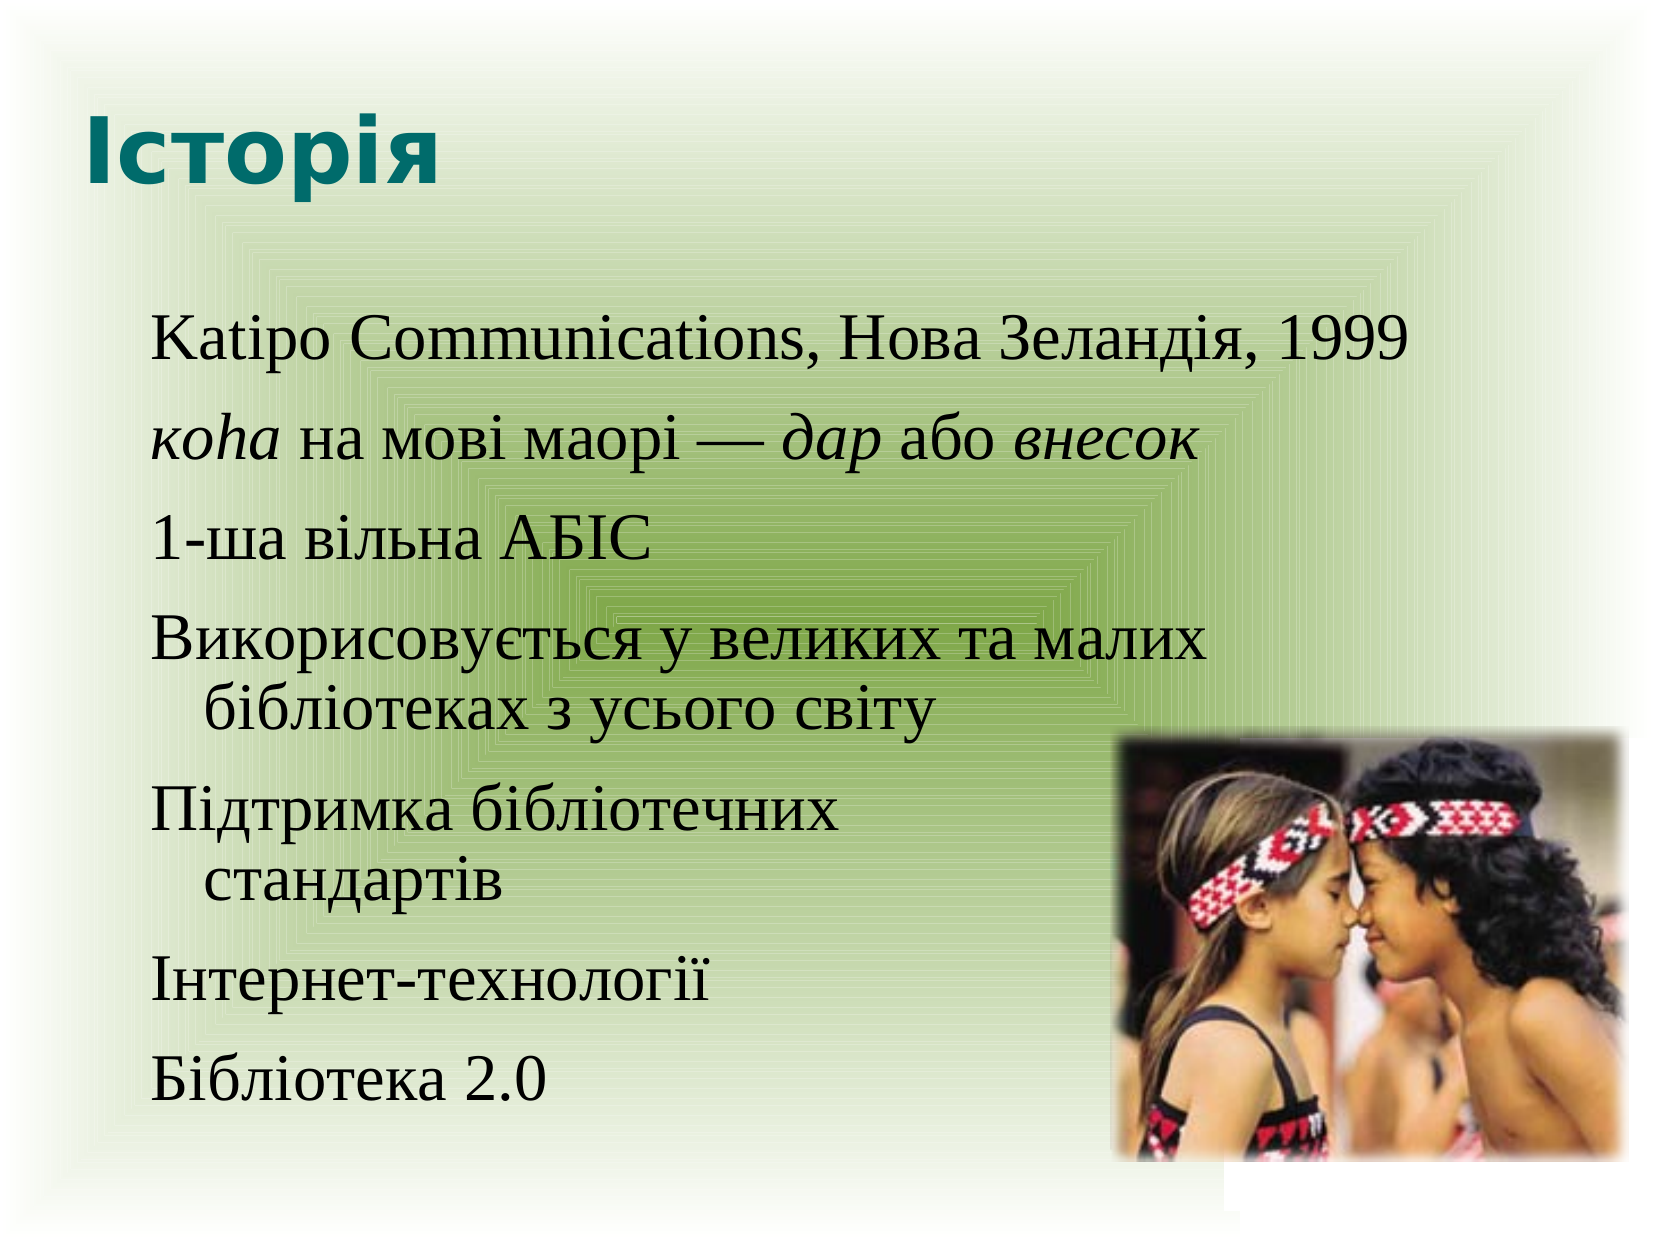

# Історія
Katipo Communications, Нова Зеландія, 1999
кoha на мові маорі — дар або внесок
1-ша вільна АБІС
Викорисовується у великих та малих бібліотеках з усього світу
Підтримка бібліотечних
стандартів
Інтернет-технології
Бібліотека 2.0